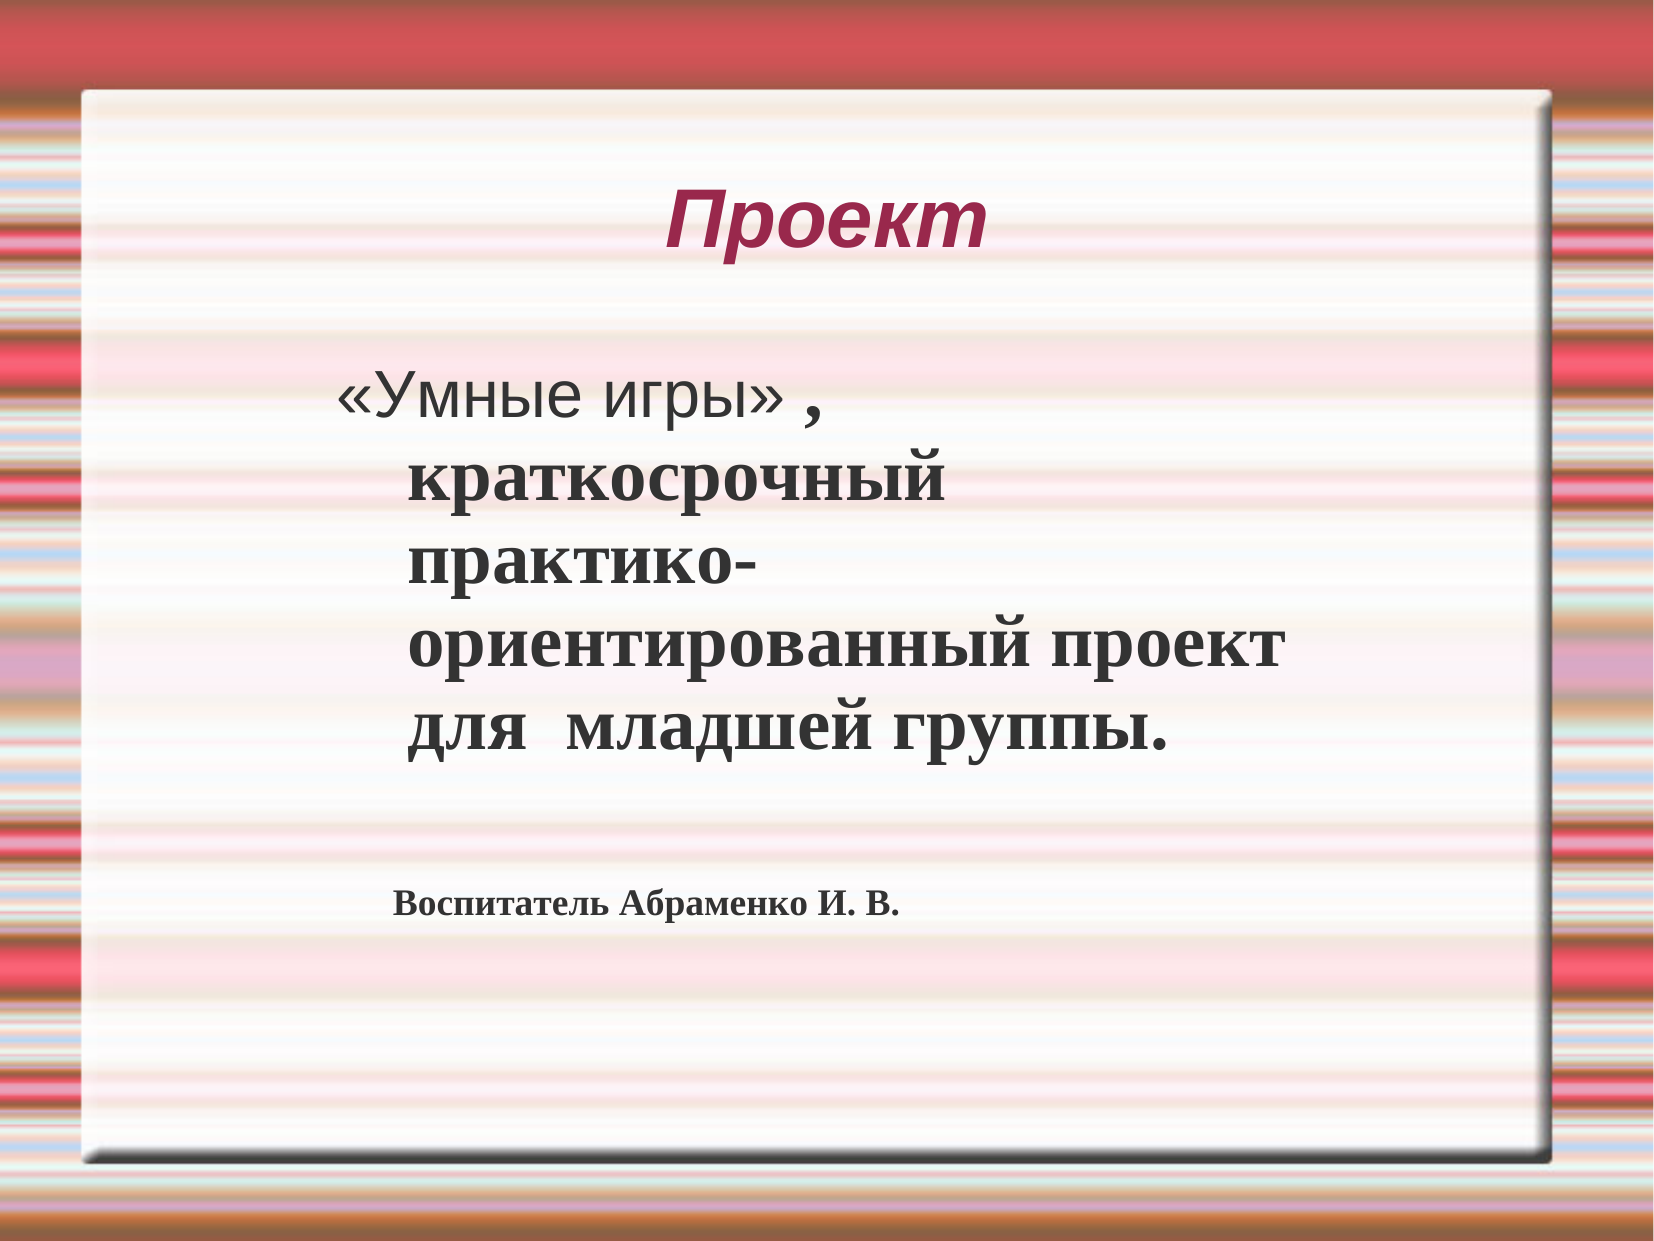

# Проект
«Умные игры» , краткосрочный практико-ориентированный проект для младшей группы.
 Воспитатель Абраменко И. В.